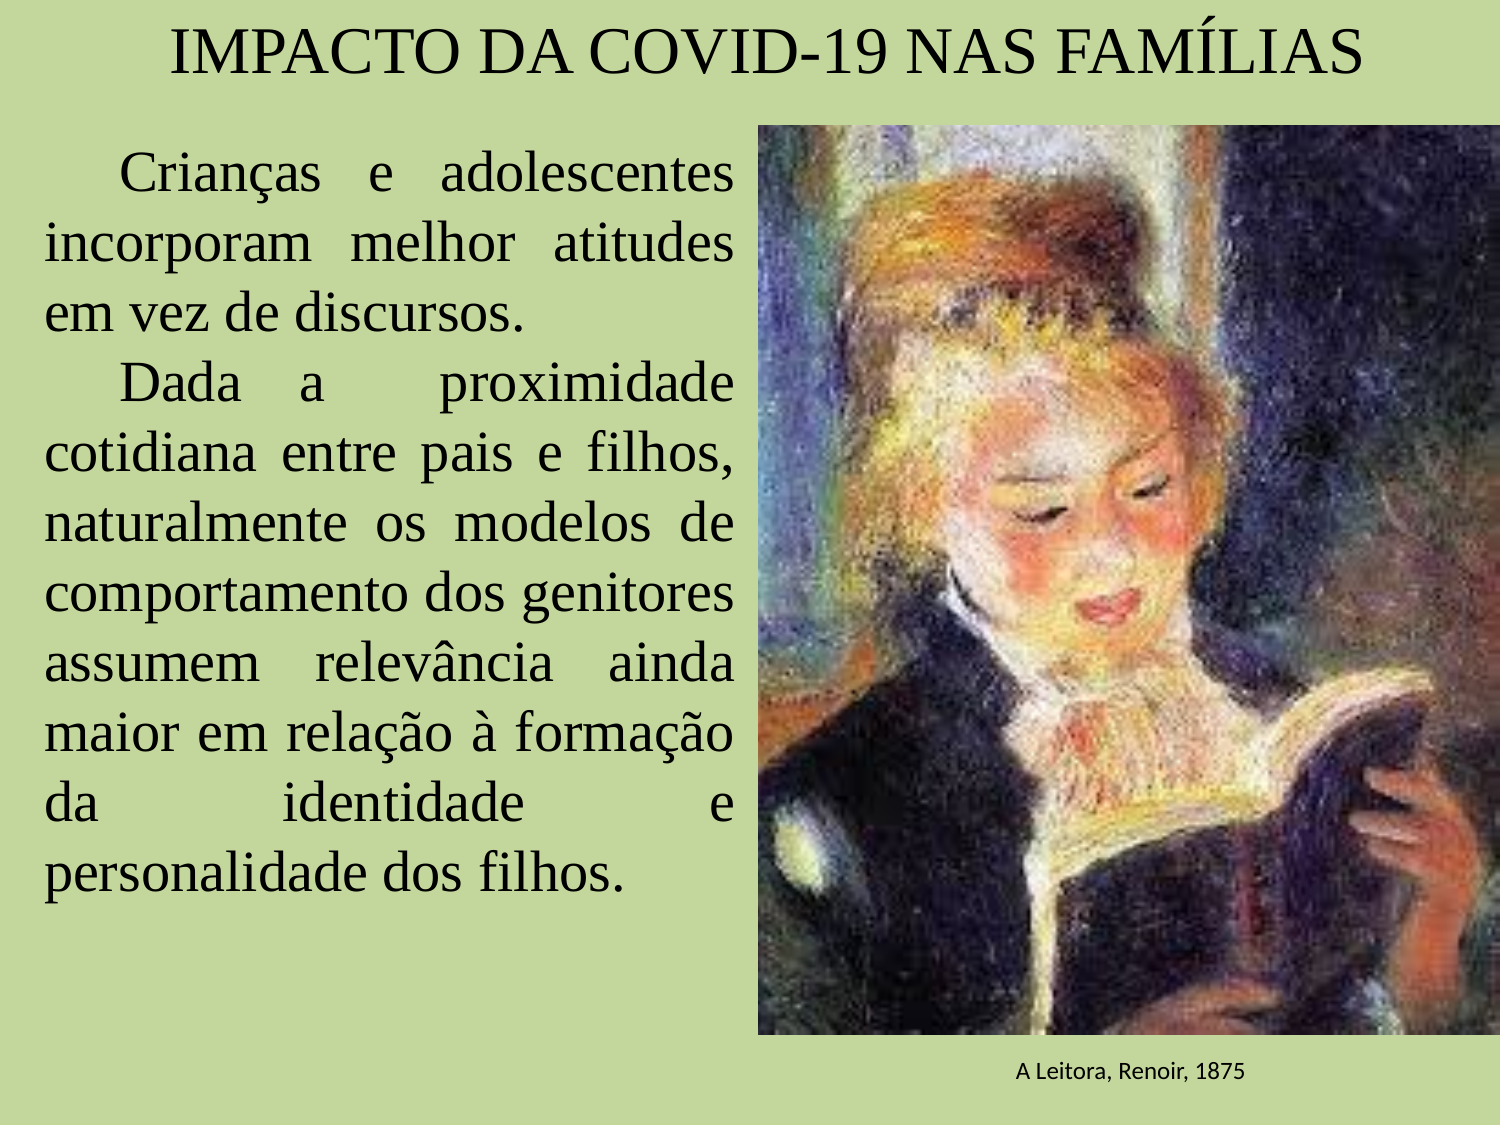

IMPACTO DA COVID-19 NAS FAMÍLIAS
Crianças e adolescentes incorporam melhor atitudes em vez de discursos.
Dada a proximidade cotidiana entre pais e filhos, naturalmente os modelos de comportamento dos genitores assumem relevância ainda maior em relação à formação da identidade e personalidade dos filhos.
A Leitora, Renoir, 1875